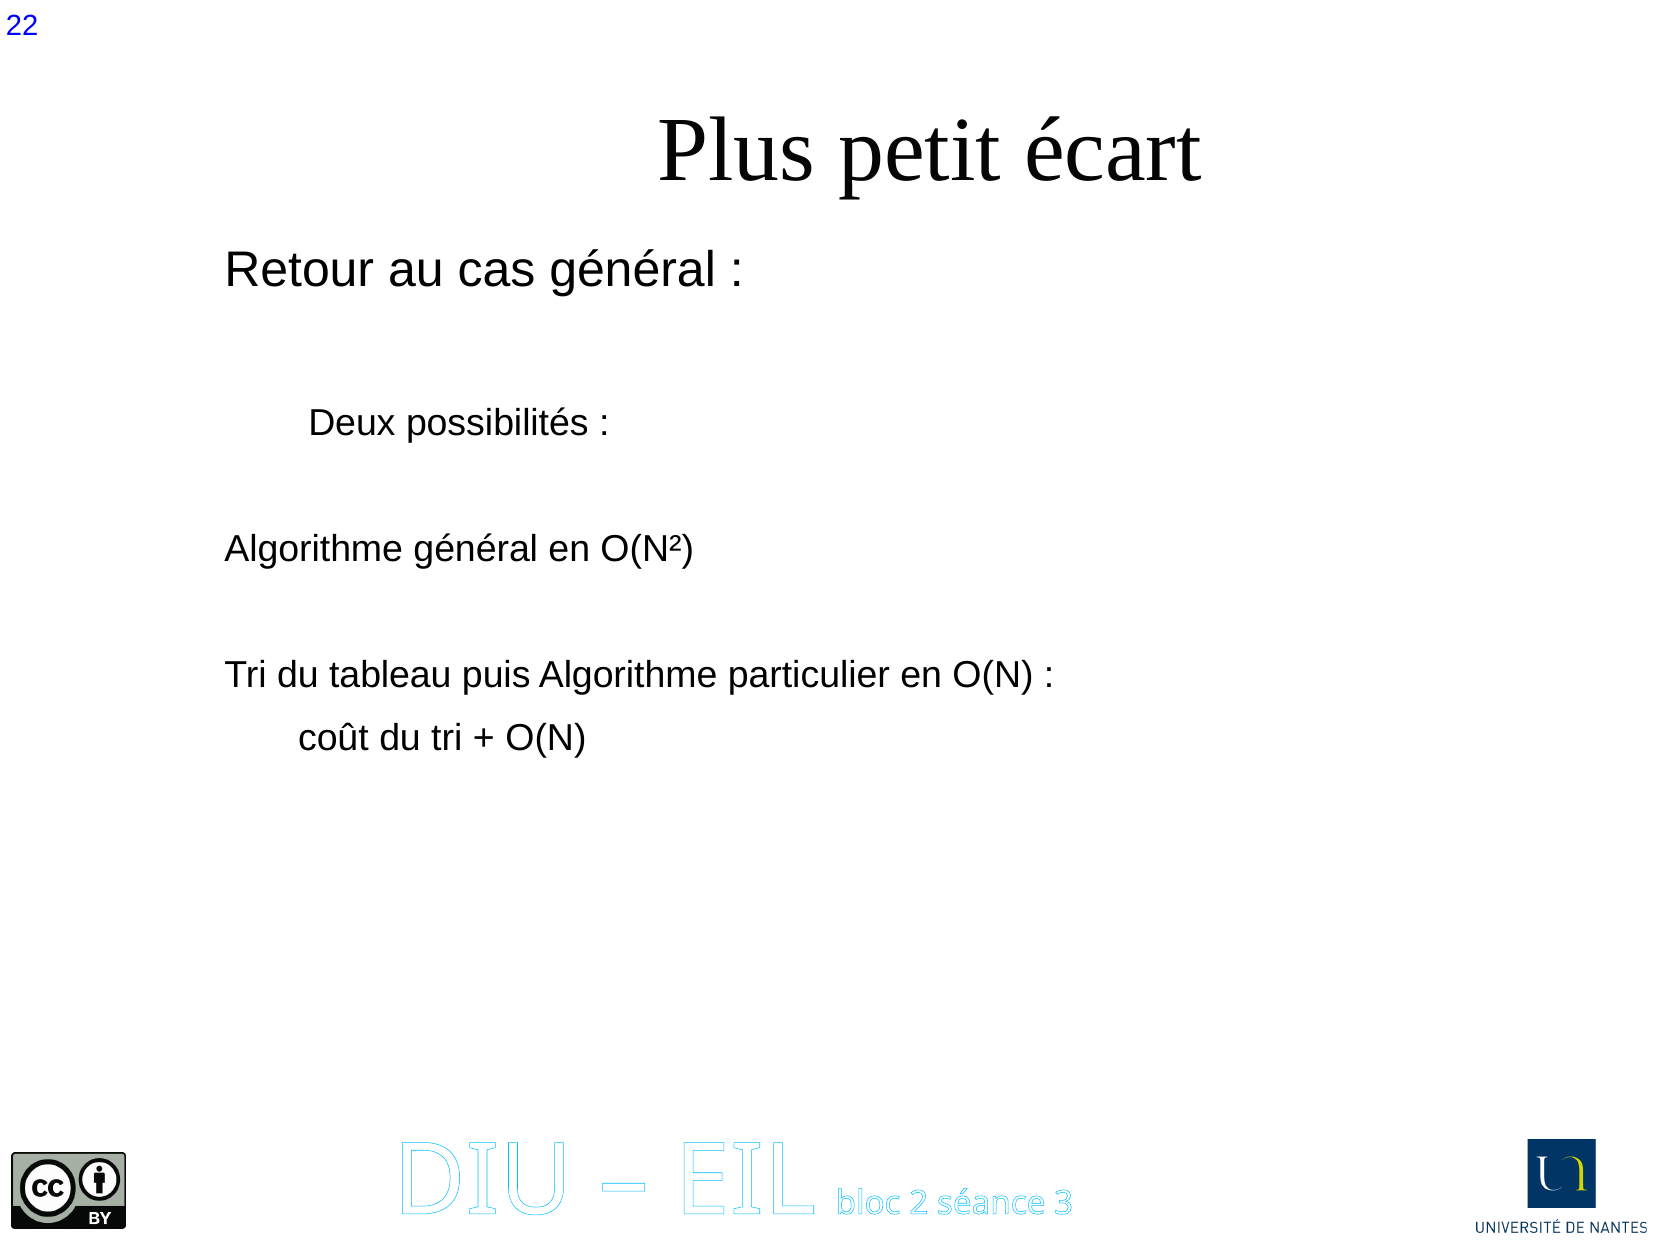

22
# Plus petit écart
Retour au cas général :
 Deux possibilités :
Algorithme général en O(N²)
Tri du tableau puis Algorithme particulier en O(N) :
	coût du tri + O(N)